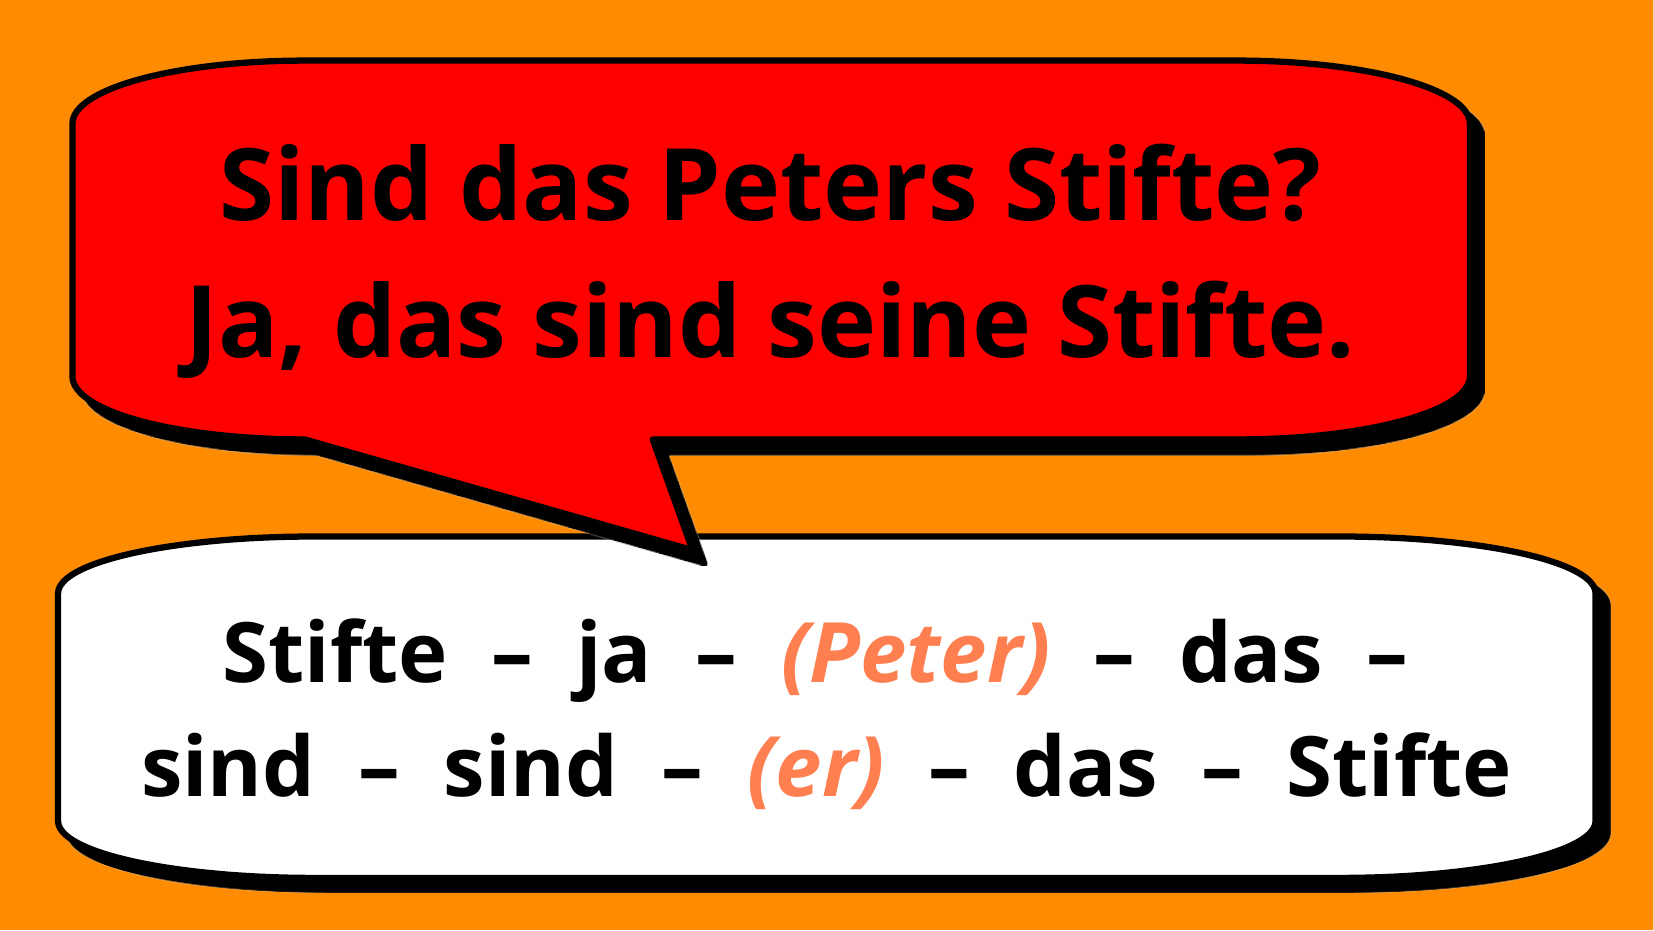

Sind das Peters Stifte?
Ja, das sind seine Stifte.
Stifte – ja – (Peter) – das – sind – sind – (er) – das – Stifte